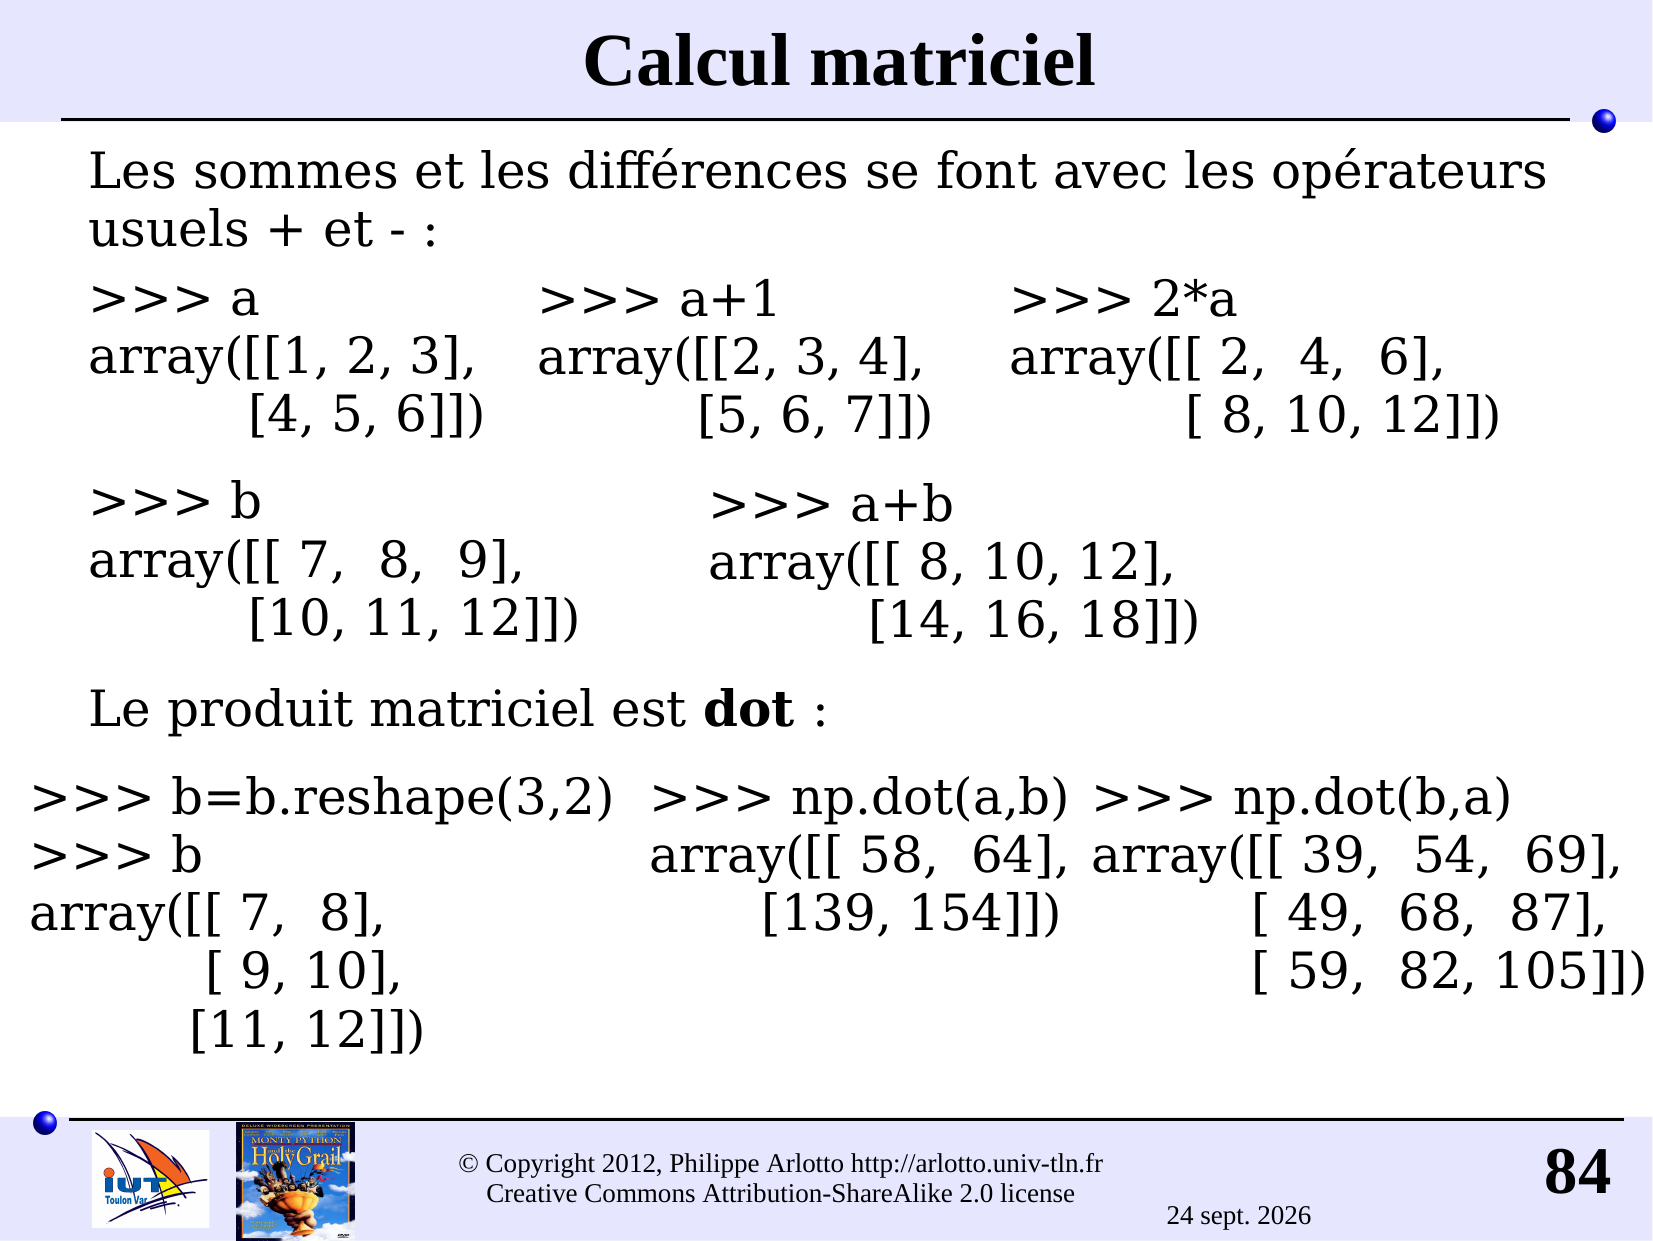

# Calcul matriciel
Les sommes et les différences se font avec les opérateurs usuels + et - :
>>> a
array([[1, 2, 3],
 [4, 5, 6]])
>>> a+1
array([[2, 3, 4],
 [5, 6, 7]])
>>> 2*a
array([[ 2, 4, 6],
 [ 8, 10, 12]])
>>> b
array([[ 7, 8, 9],
 [10, 11, 12]])
>>> a+b
array([[ 8, 10, 12],
 [14, 16, 18]])
Le produit matriciel est dot :
>>> b=b.reshape(3,2)
>>> b
array([[ 7, 8],
 [ 9, 10],
 [11, 12]])
>>> np.dot(a,b)
array([[ 58, 64],
 [139, 154]])
>>> np.dot(b,a)
array([[ 39, 54, 69],
 [ 49, 68, 87],
 [ 59, 82, 105]])